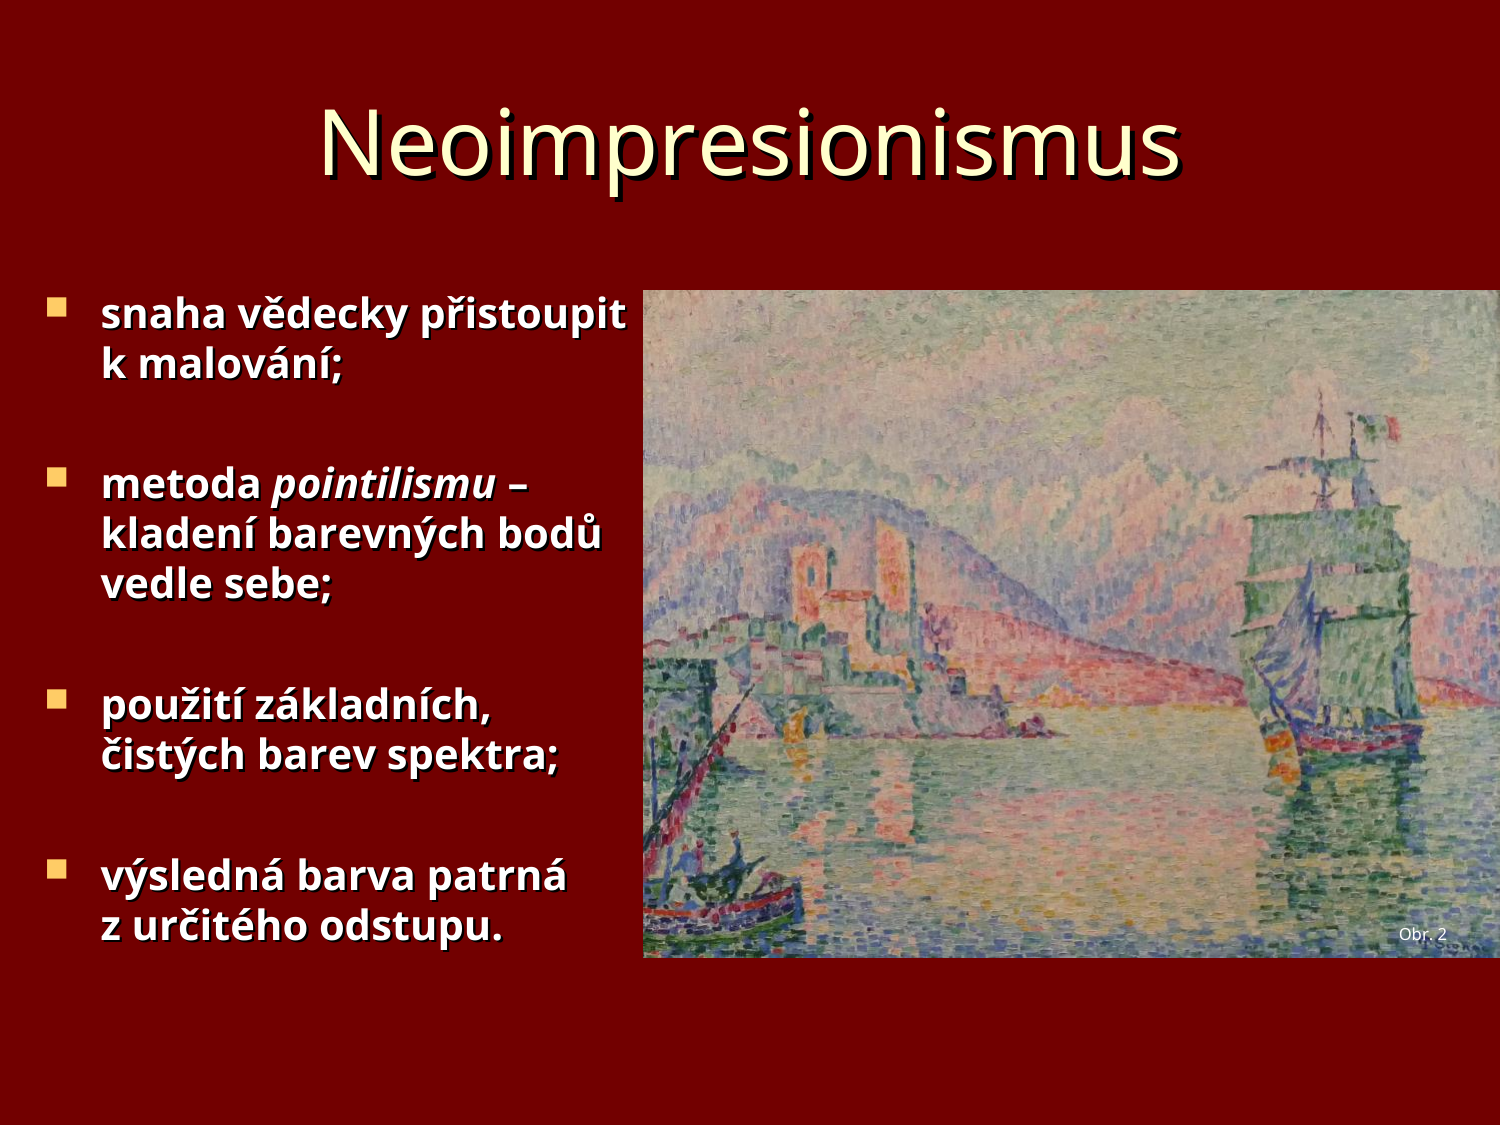

# Neoimpresionismus
snaha vědecky přistoupit k malování;
metoda pointilismu – kladení barevných bodů vedle sebe;
použití základních, čistých barev spektra;
výsledná barva patrná z určitého odstupu.
Obr. 2